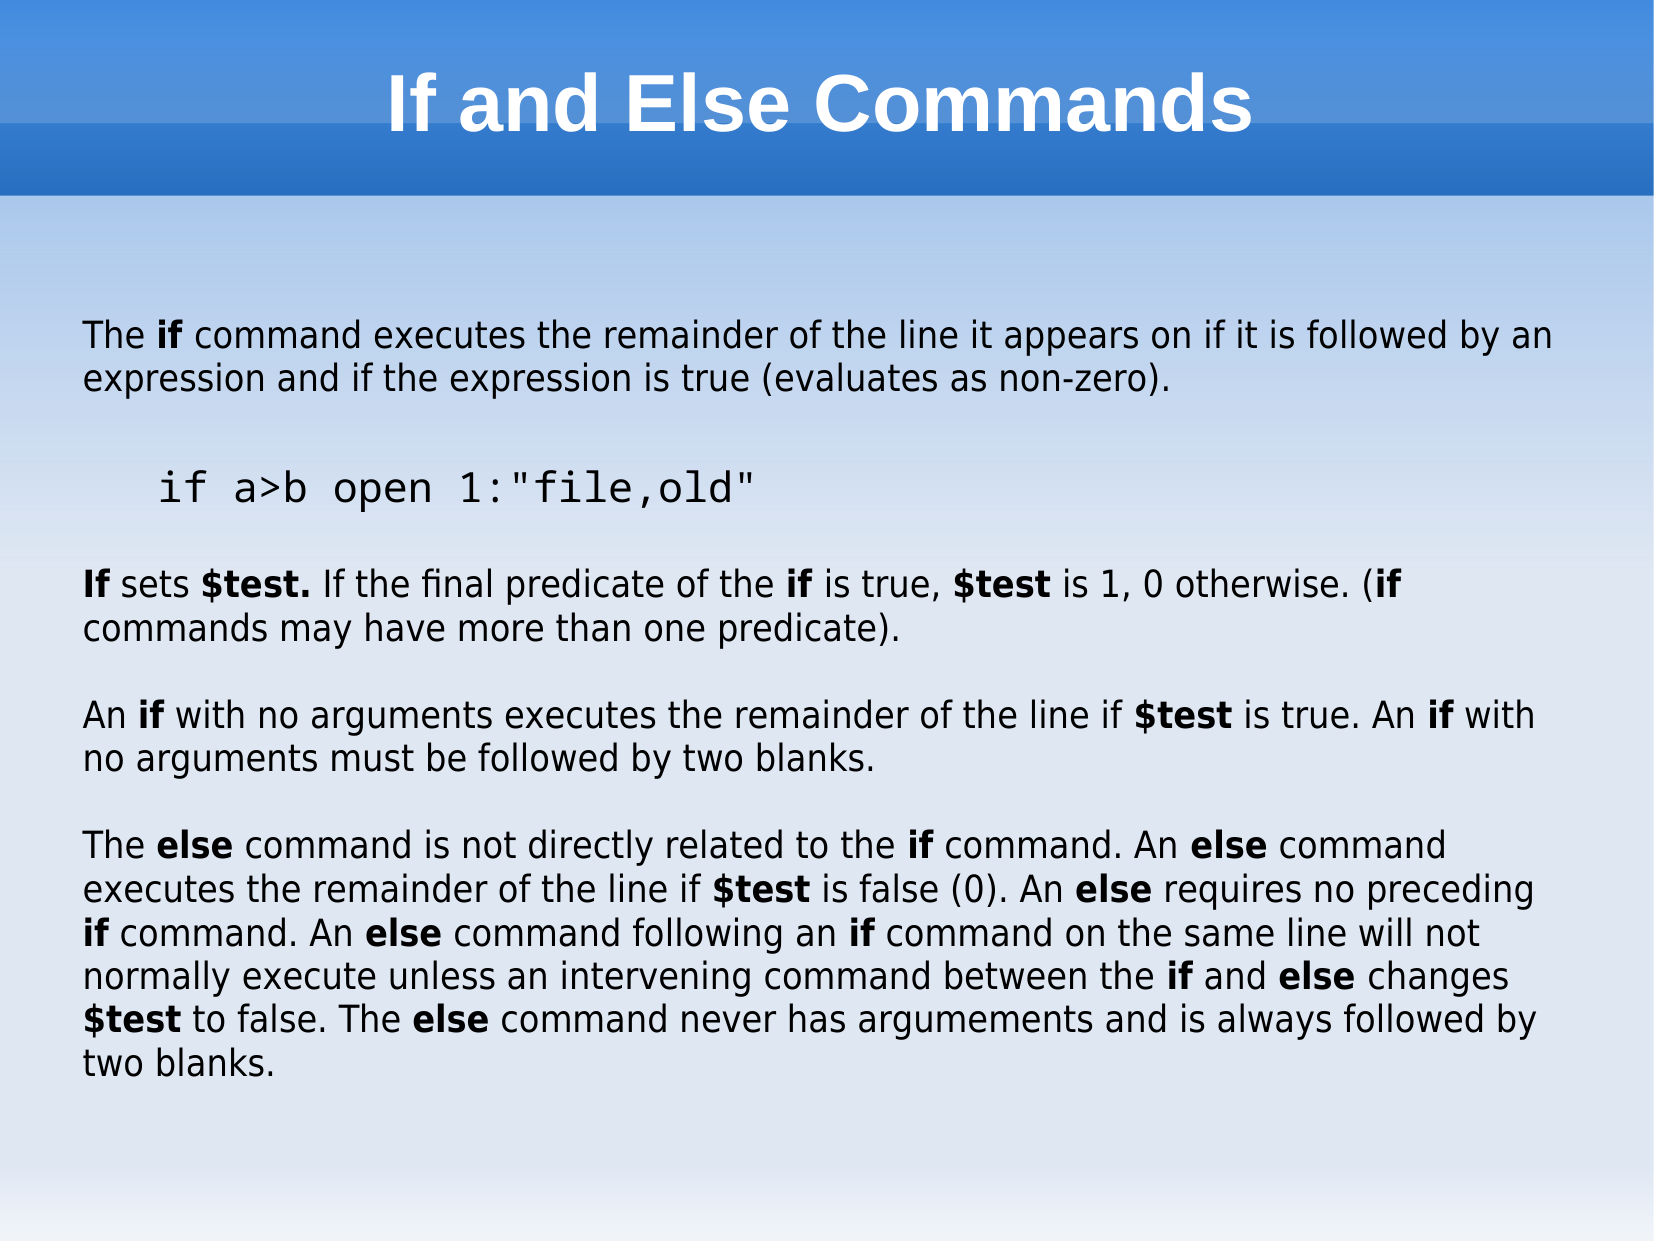

# If and Else Commands
The if command executes the remainder of the line it appears on if it is followed by an expression and if the expression is true (evaluates as non-zero).
 	if a>b open 1:"file,old"
If sets $test. If the final predicate of the if is true, $test is 1, 0 otherwise. (if commands may have more than one predicate).
An if with no arguments executes the remainder of the line if $test is true. An if with no arguments must be followed by two blanks.
The else command is not directly related to the if command. An else command executes the remainder of the line if $test is false (0). An else requires no preceding if command. An else command following an if command on the same line will not normally execute unless an intervening command between the if and else changes $test to false. The else command never has argumements and is always followed by two blanks.